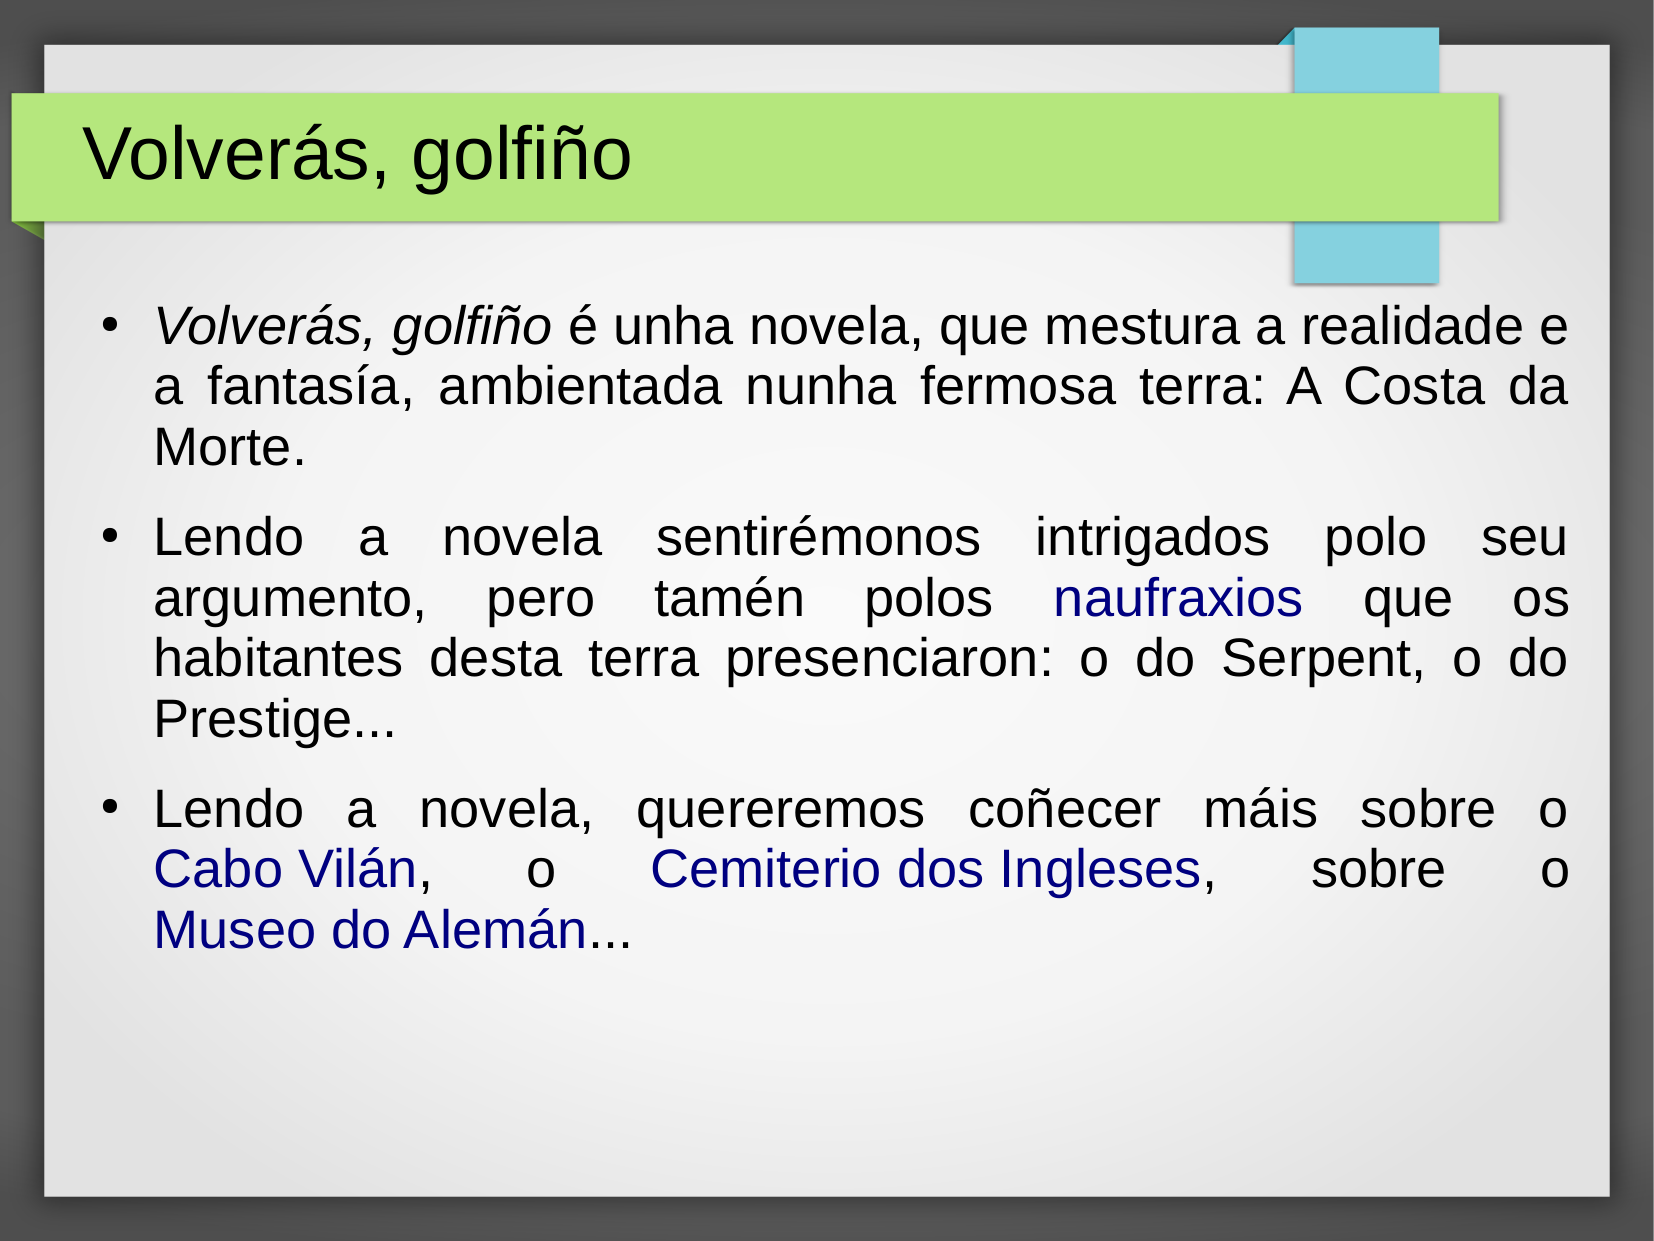

# Volverás, golfiño
Volverás, golfiño é unha novela, que mestura a realidade e a fantasía, ambientada nunha fermosa terra: A Costa da Morte.
Lendo a novela sentirémonos intrigados polo seu argumento, pero tamén polos naufraxios que os habitantes desta terra presenciaron: o do Serpent, o do Prestige...
Lendo a novela, quereremos coñecer máis sobre o Cabo Vilán, o Cemiterio dos Ingleses, sobre o Museo do Alemán...